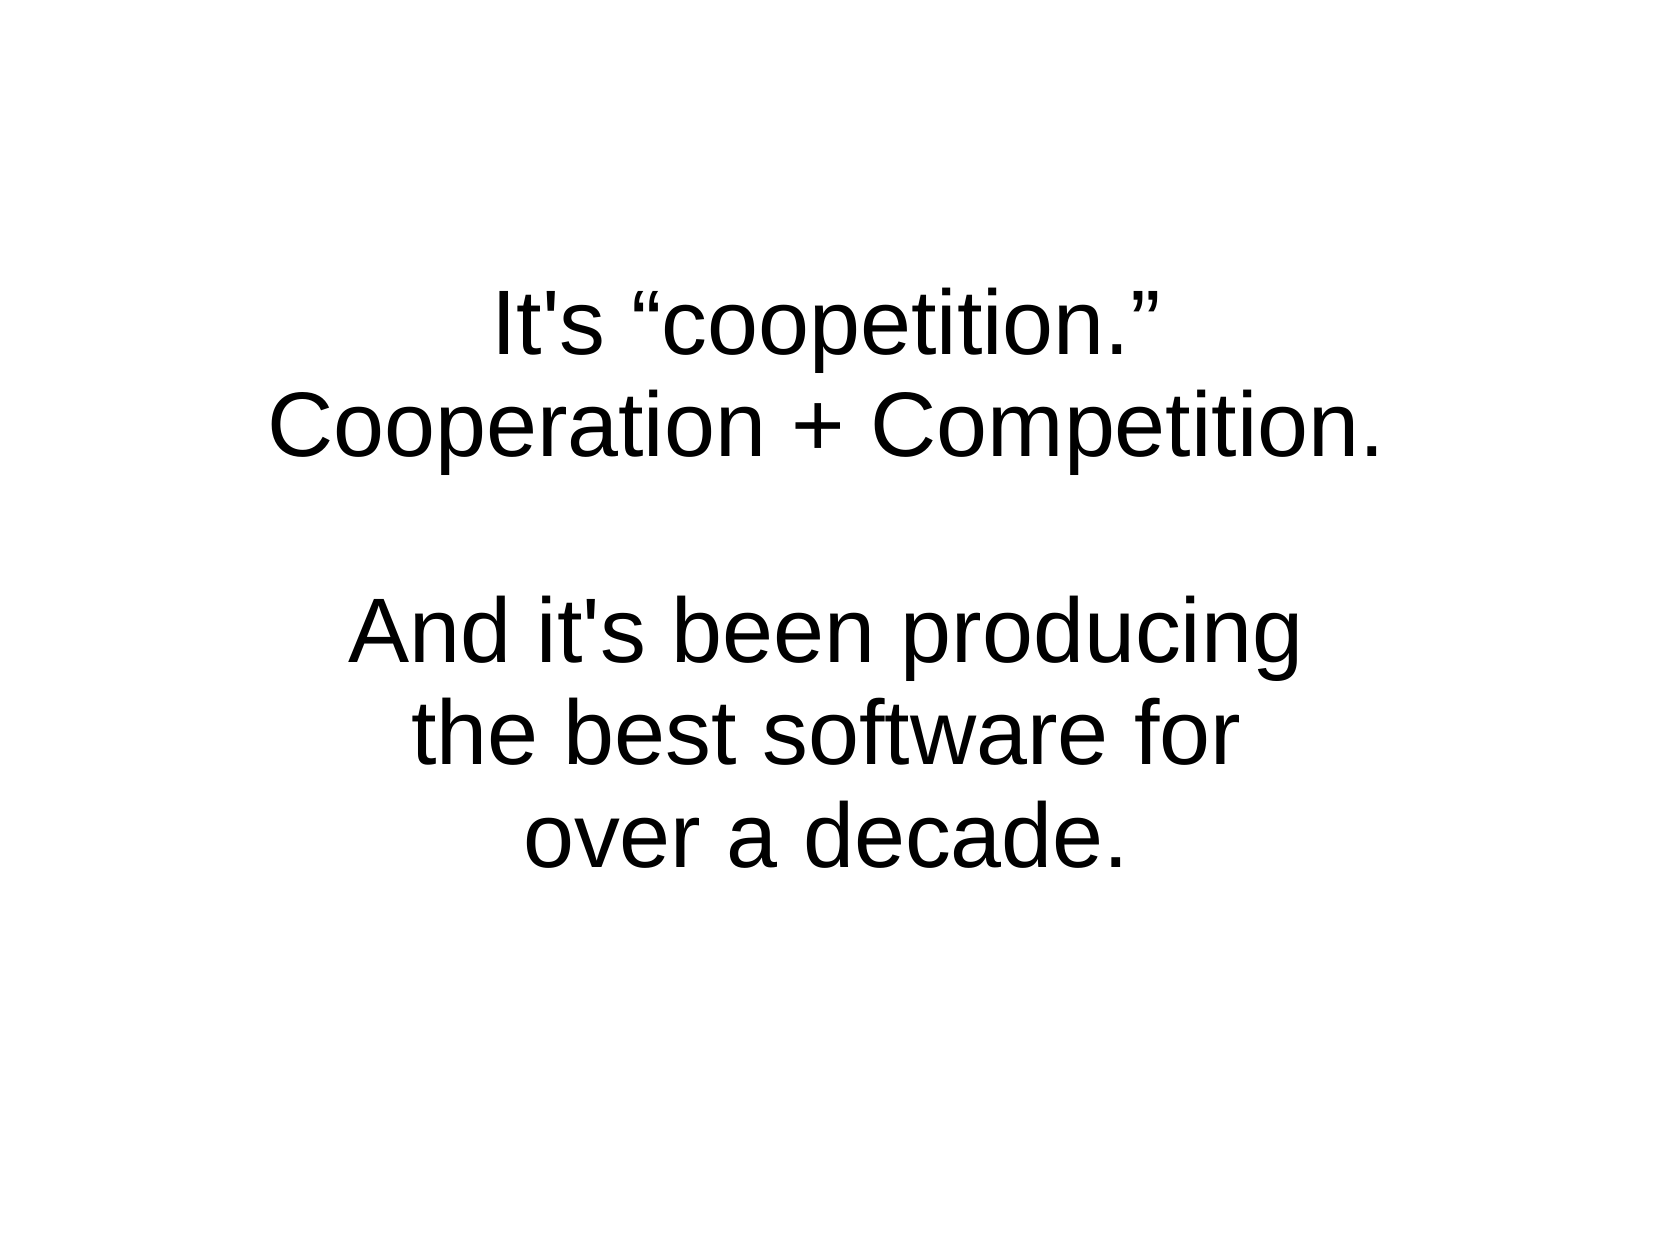

# It's “coopetition.” Cooperation + Competition. And it's been producing the best software for over a decade.